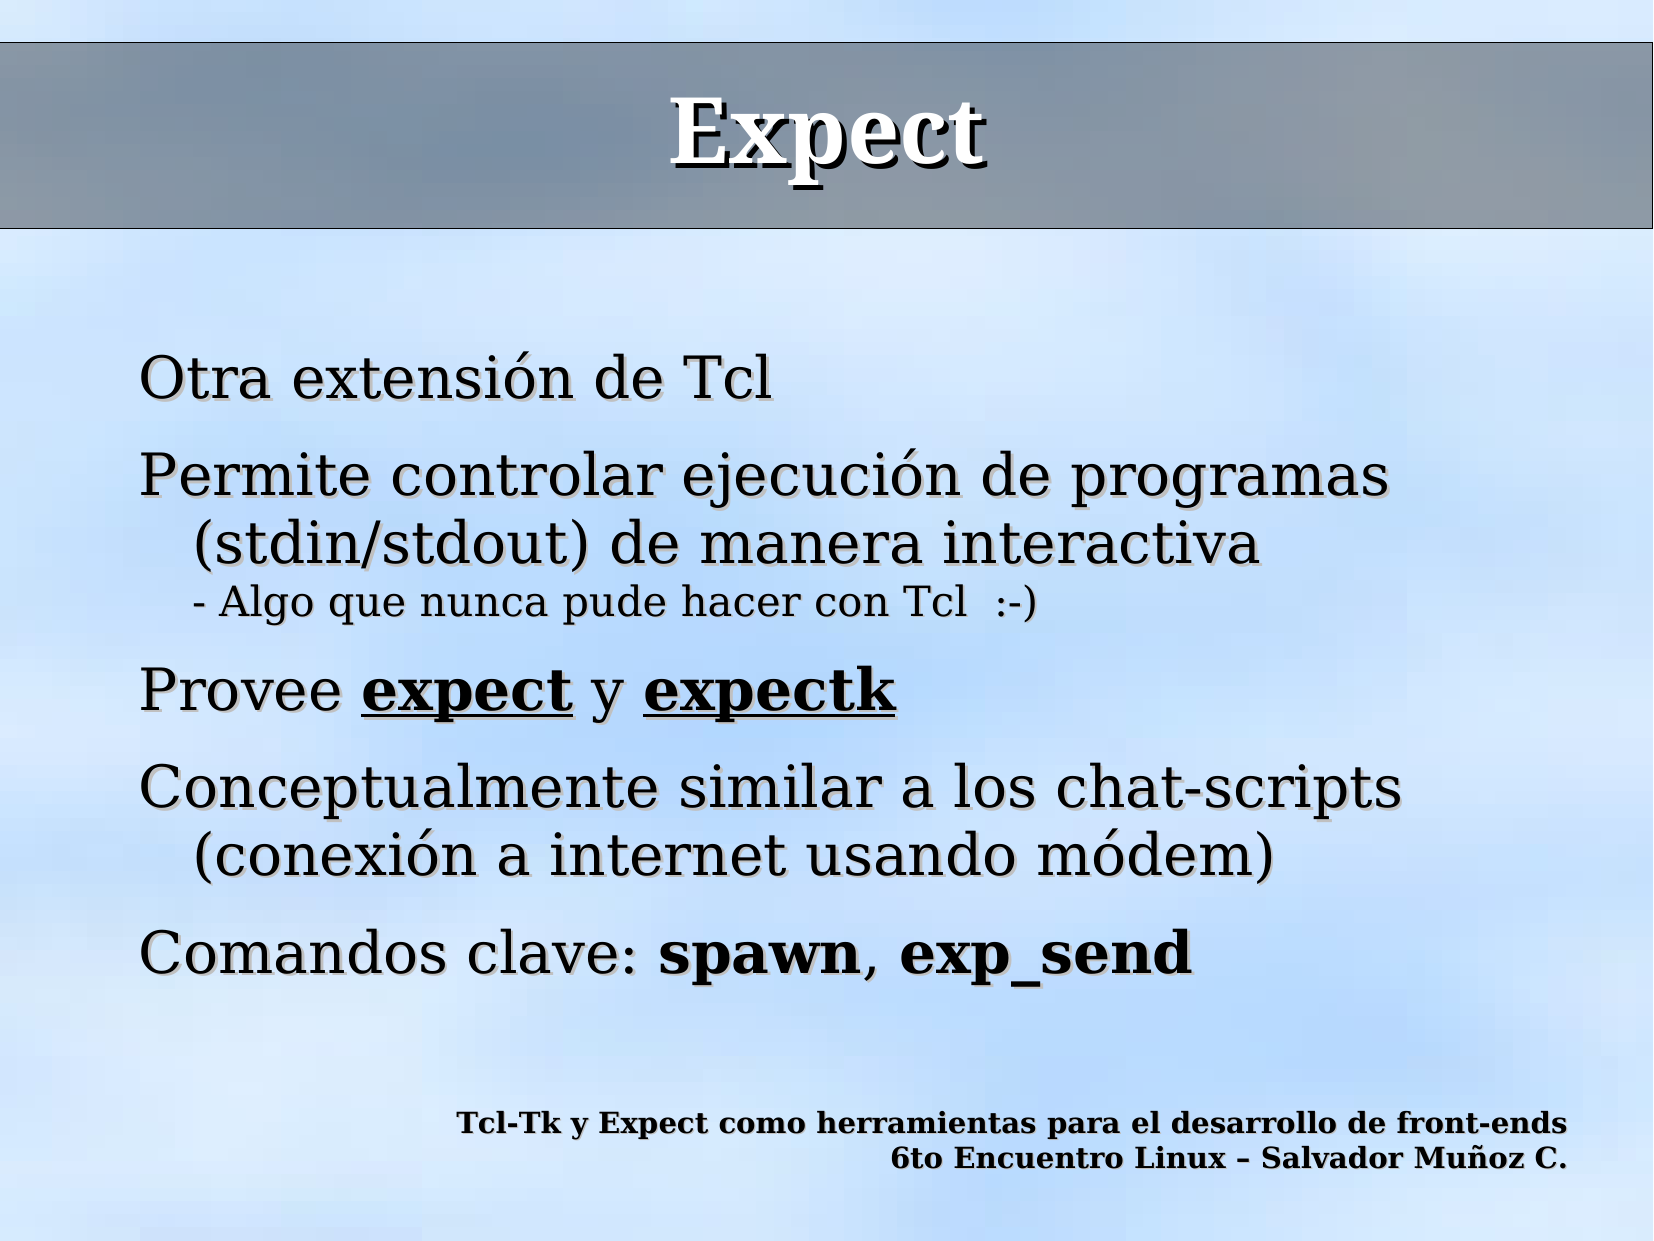

# Expect
Otra extensión de Tcl
Permite controlar ejecución de programas
(stdin/stdout) de manera interactiva
- Algo que nunca pude hacer con Tcl :-)
Provee expect y expectk
Conceptualmente similar a los chat-scripts (conexión a internet usando módem)
Comandos clave: spawn, exp_send
Tcl-Tk y Expect como herramientas para el desarrollo de front-ends
6to Encuentro Linux – Salvador Muñoz C.